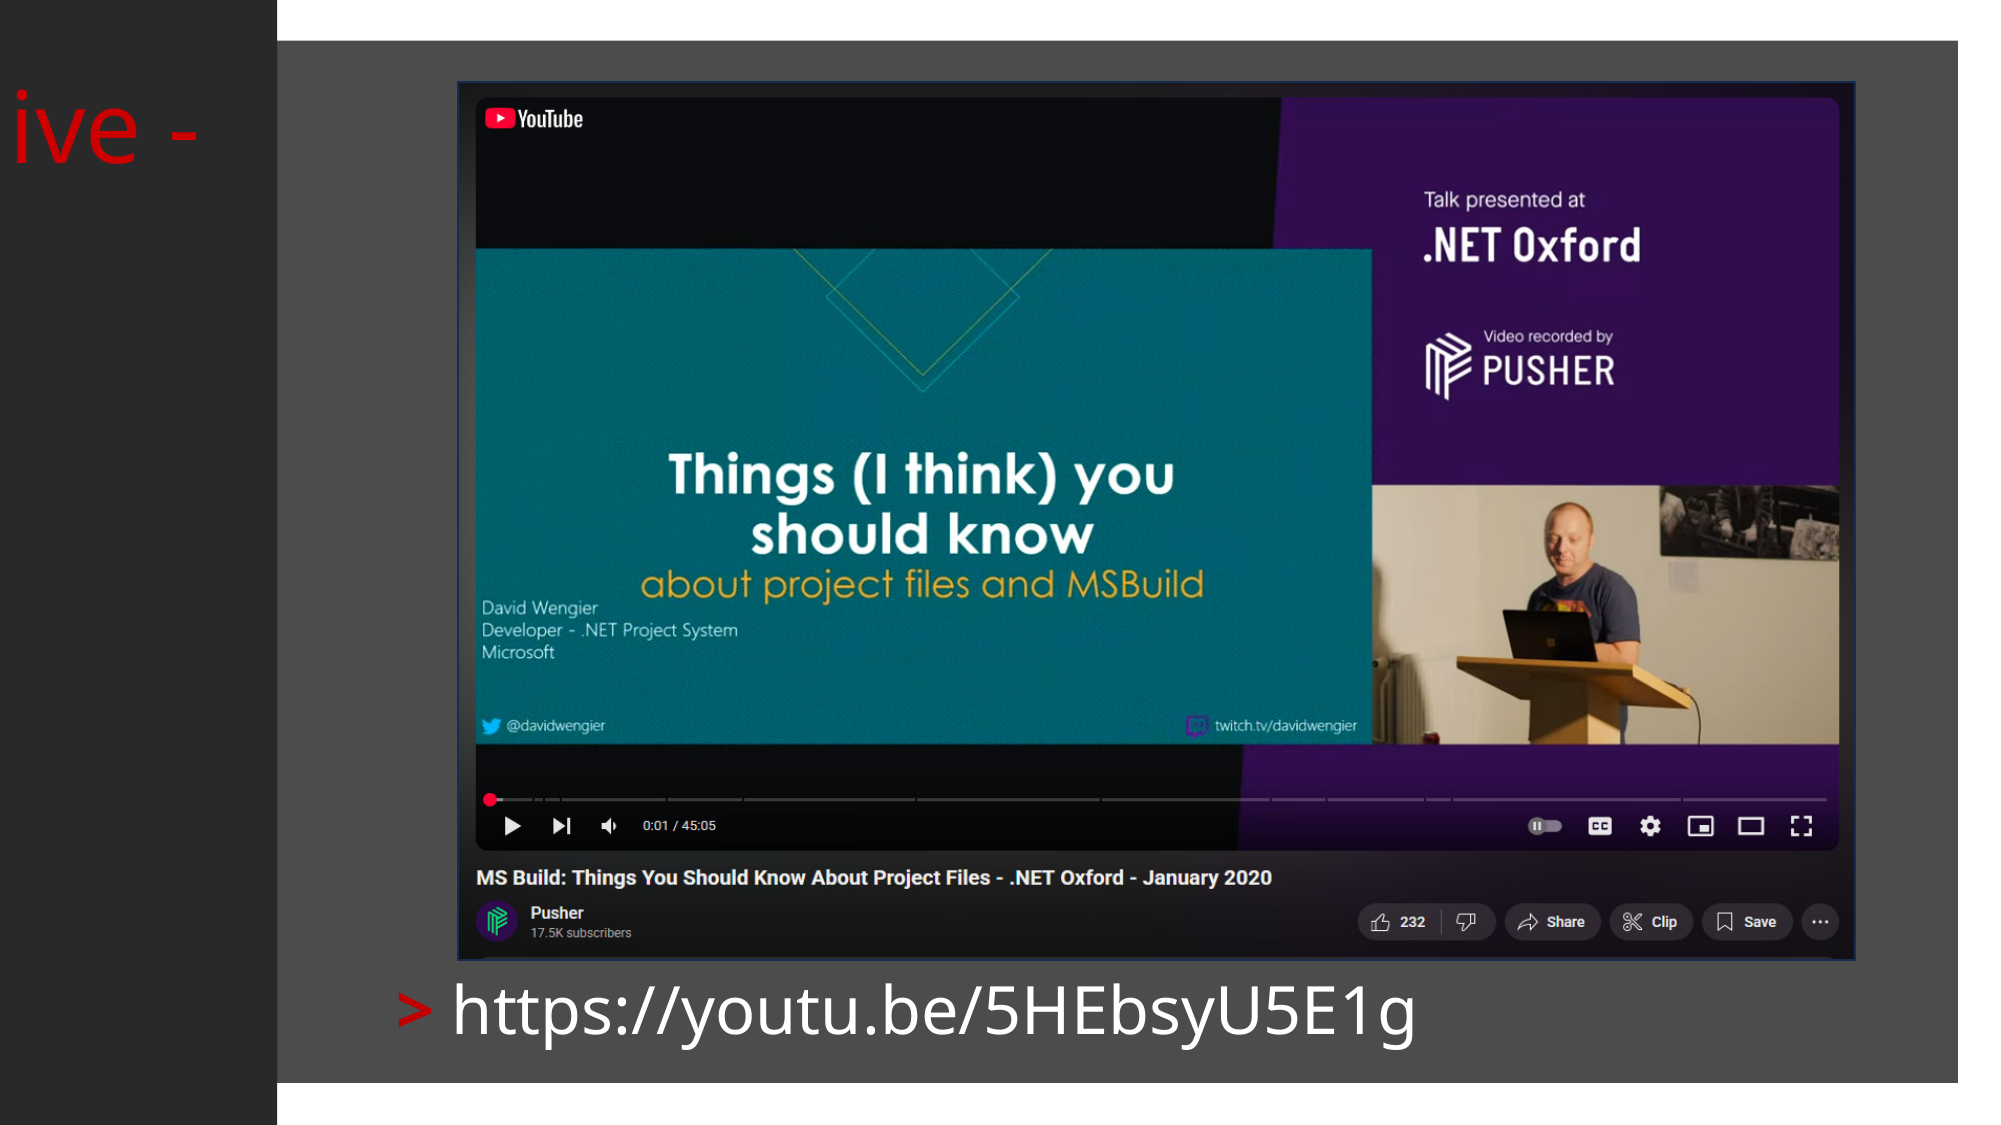

- MSBuild deep dive -
> https://youtu.be/5HEbsyU5E1g